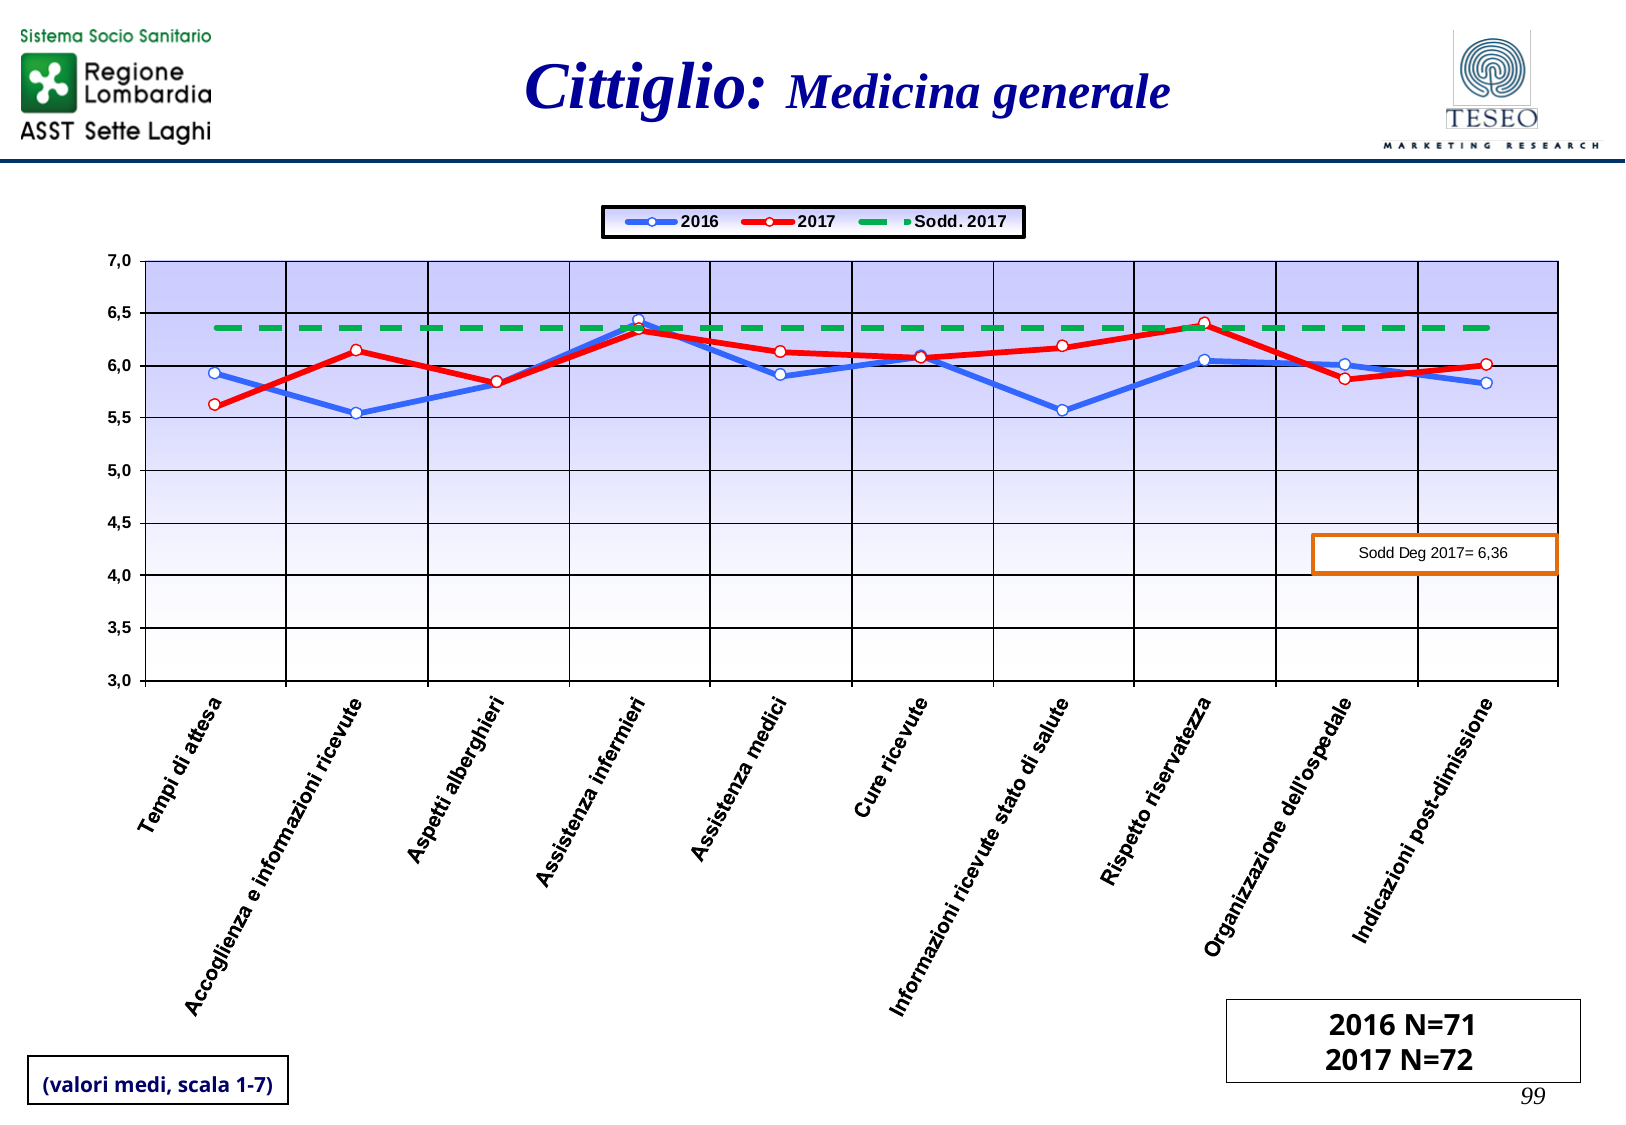

Cittiglio: Medicina generale
2016 N=71
2017 N=72
(valori medi, scala 1-7)